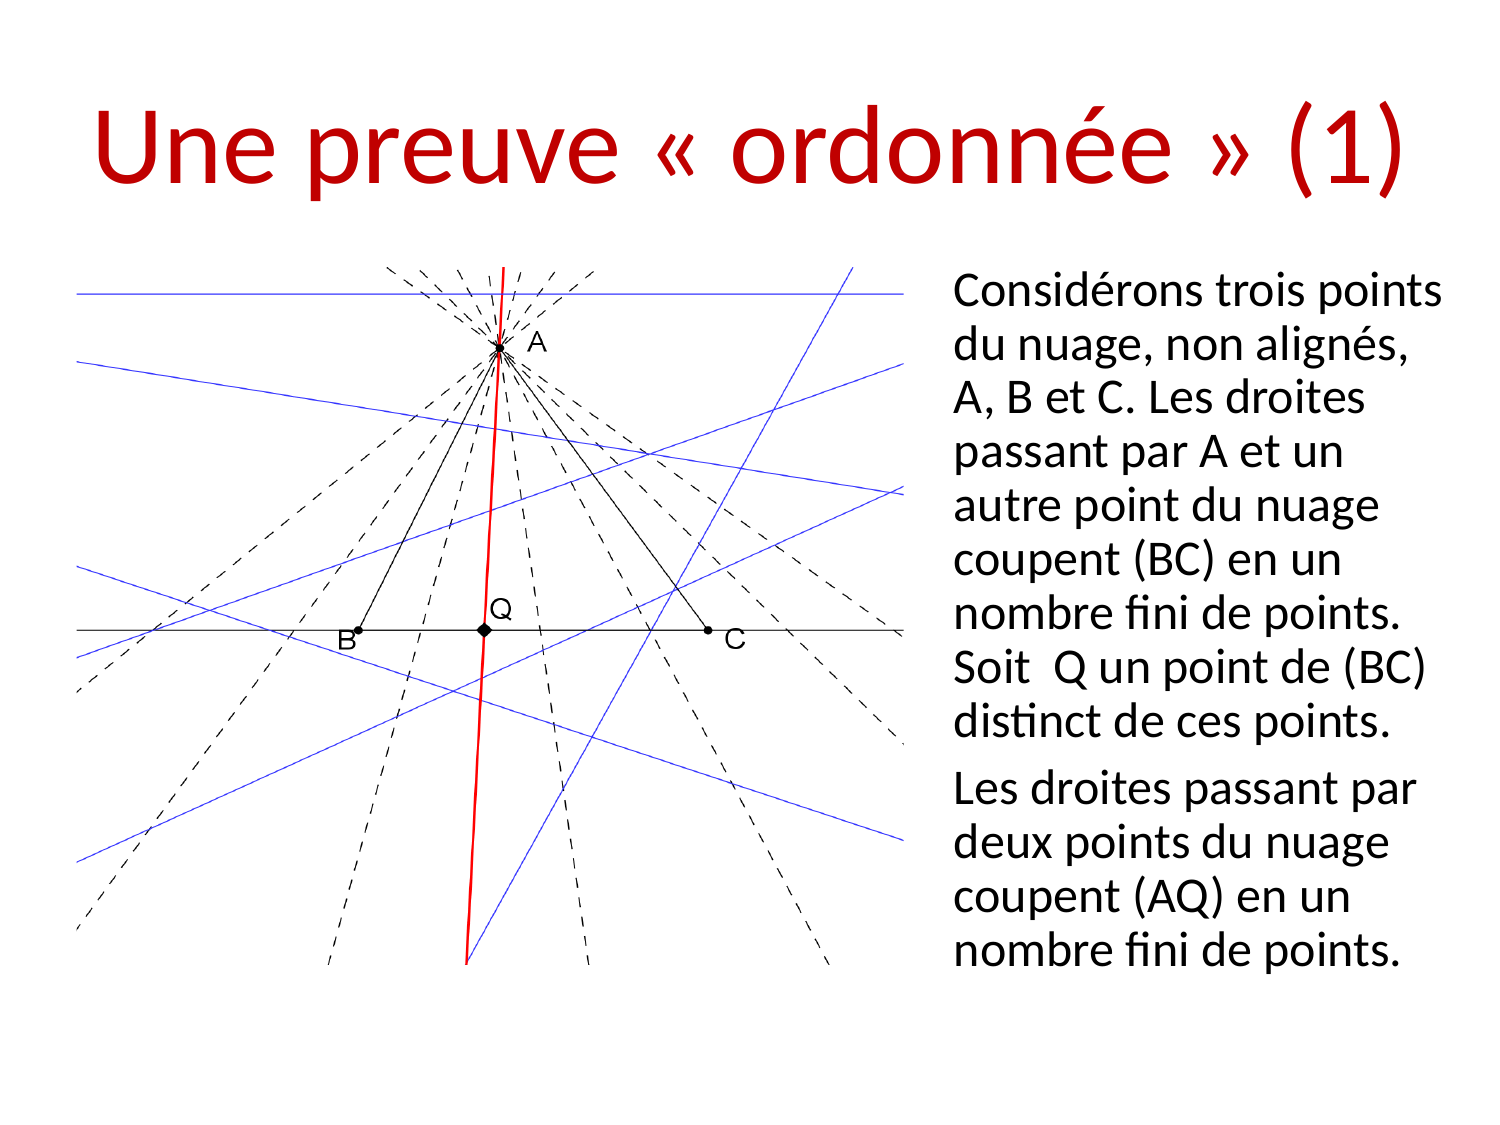

# Une preuve « ordonnée » (1)
Considérons trois points du nuage, non alignés, A, B et C. Les droites passant par A et un autre point du nuage coupent (BC) en un nombre fini de points. Soit Q un point de (BC) distinct de ces points.
Les droites passant par deux points du nuage coupent (AQ) en un nombre fini de points.